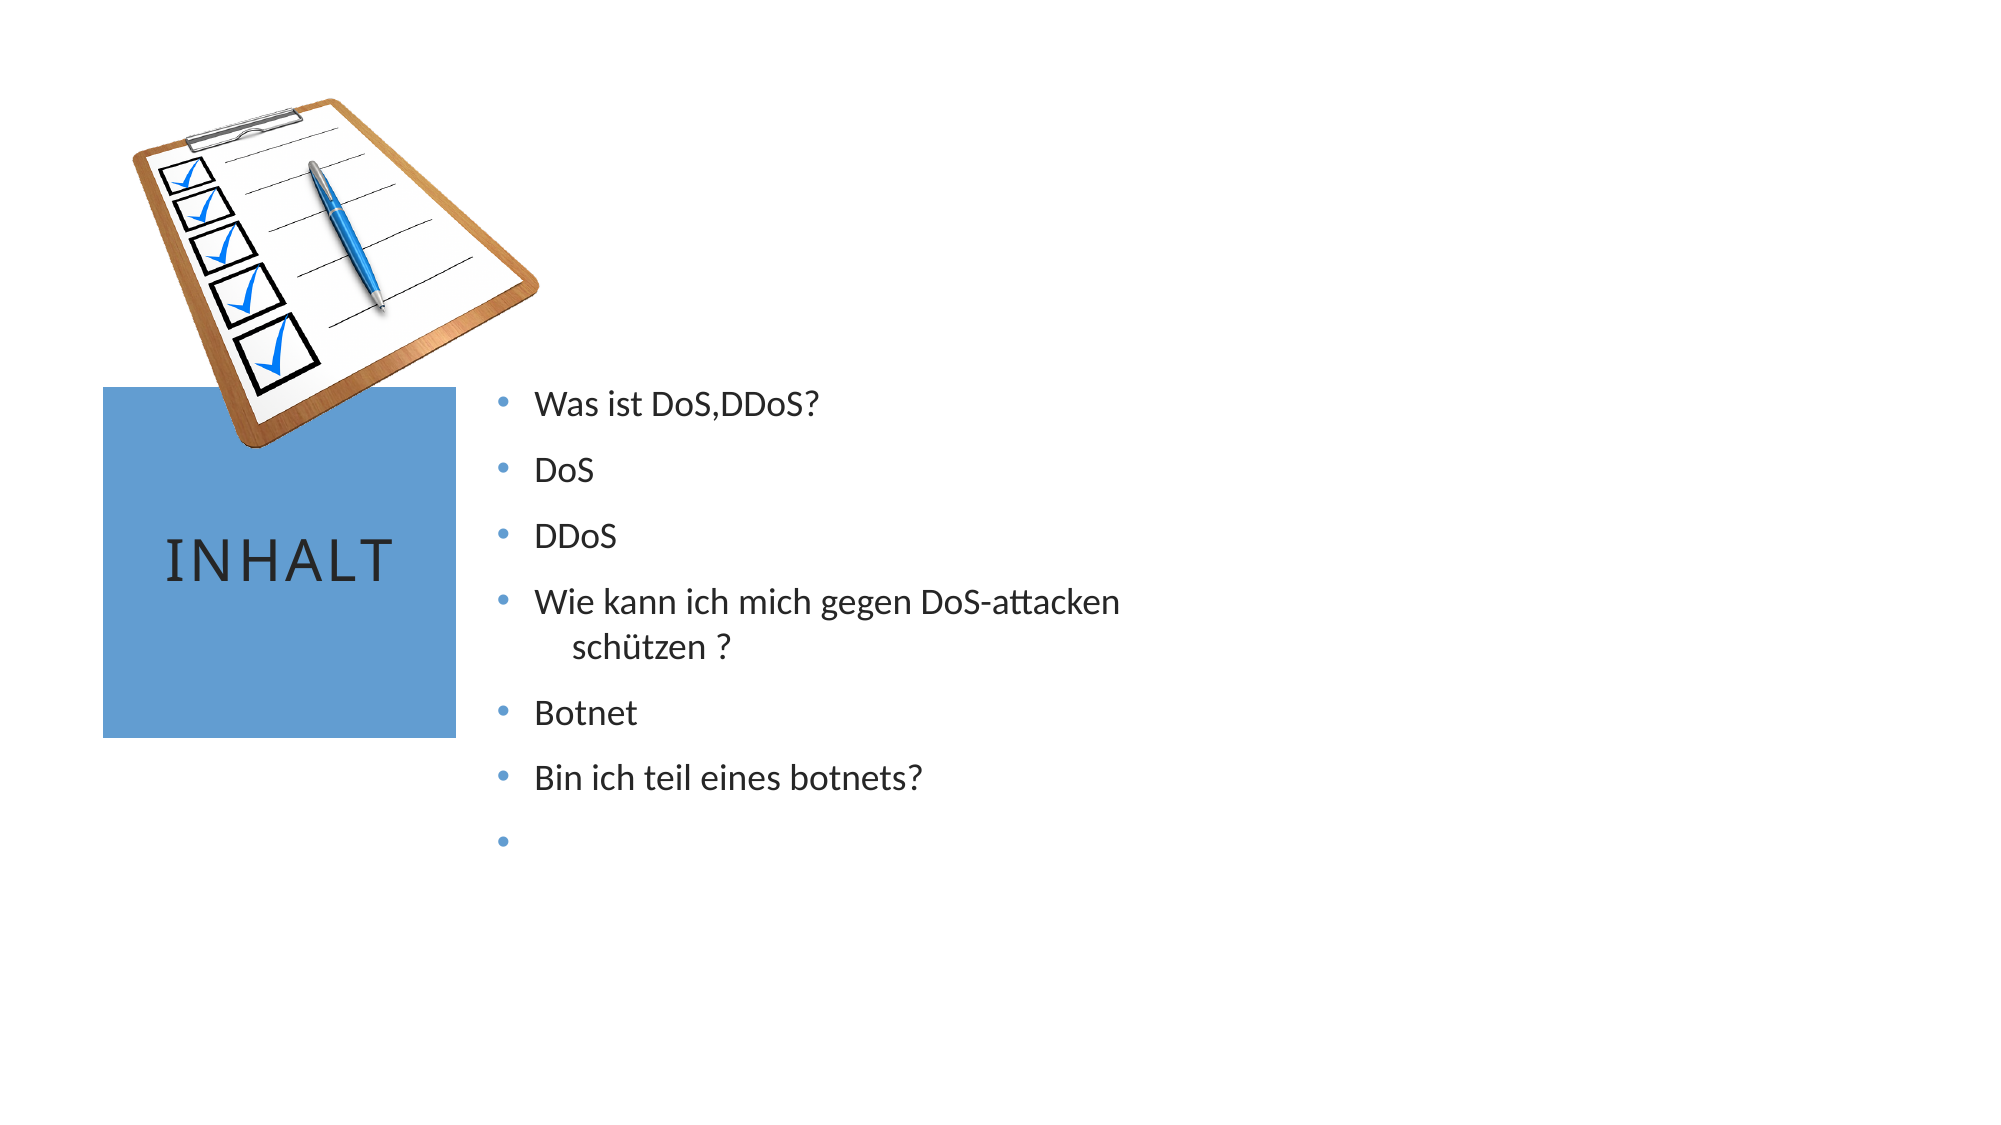

# Was ist DoS,DDoS?
DoS
DDoS
Wie kann ich mich gegen DoS-attacken schützen ?
Botnet
Bin ich teil eines botnets?
INHALT